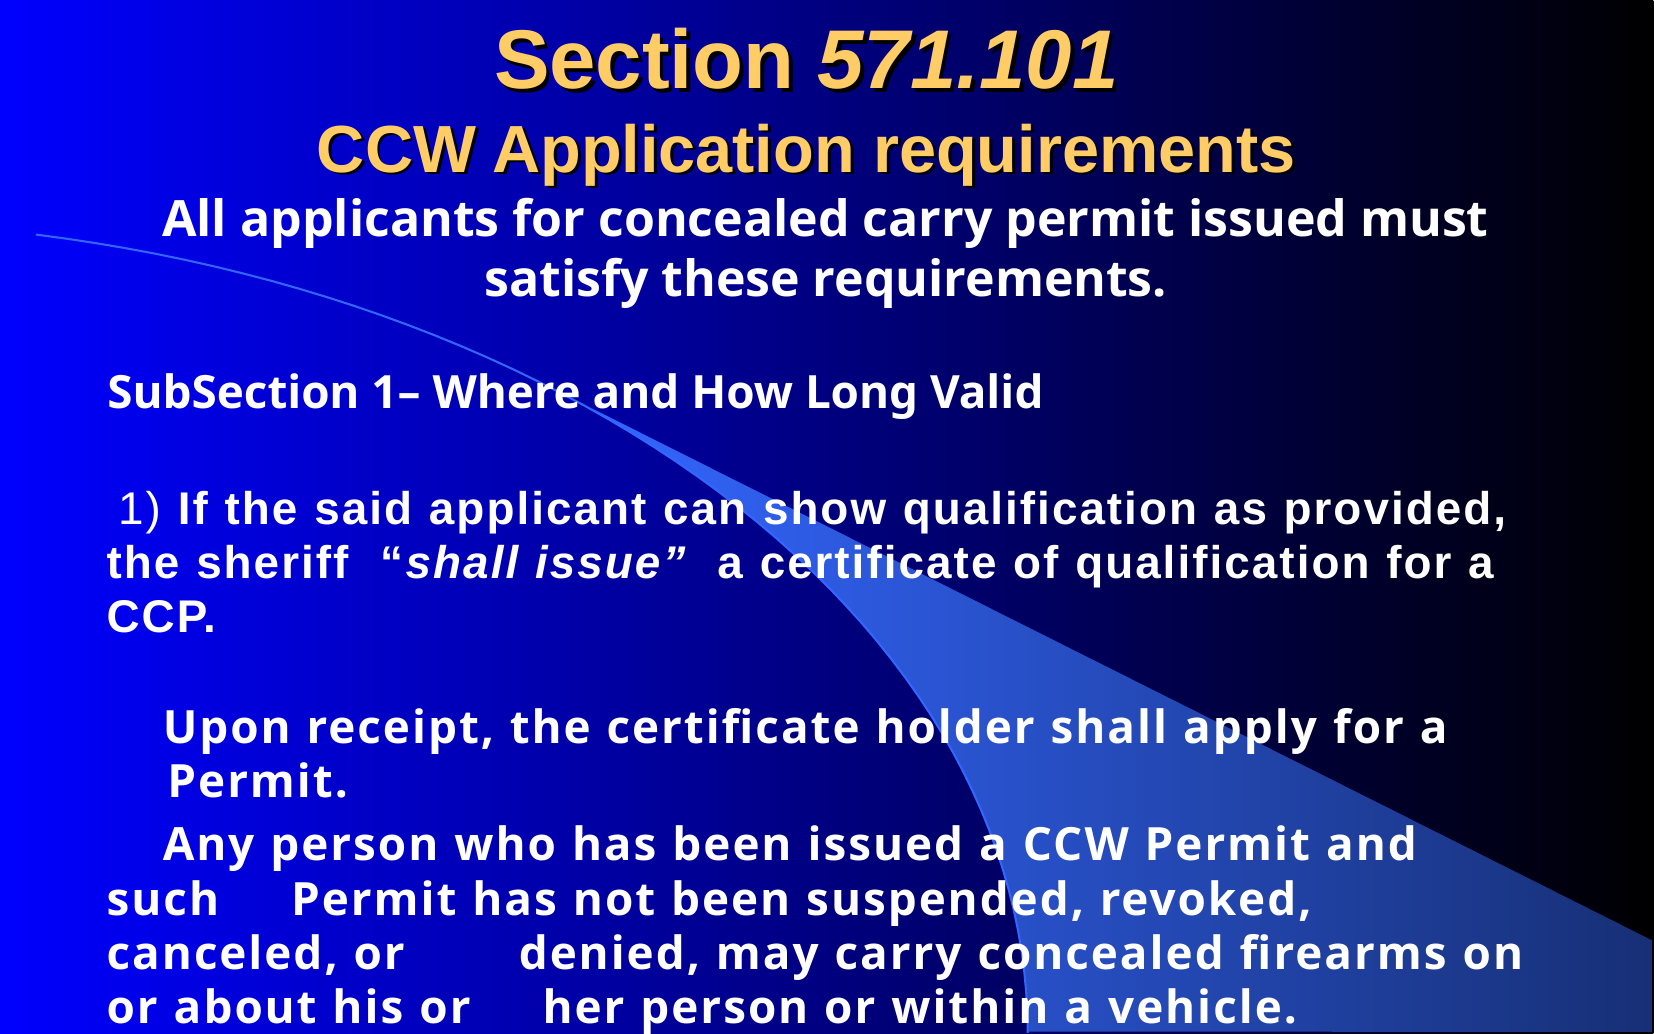

# Section 571.101 CCW Application requirements
All applicants for concealed carry permit issued must satisfy these requirements.
SubSection 1– Where and How Long Valid
 1) If the said applicant can show qualification as provided, the sheriff “shall issue” a certificate of qualification for a CCP.
 Upon receipt, the certificate holder shall apply for a 	 Permit.
 Any person who has been issued a CCW Permit and such Permit has not been suspended, revoked, canceled, or denied, may carry concealed firearms on or about his or her person or within a vehicle.